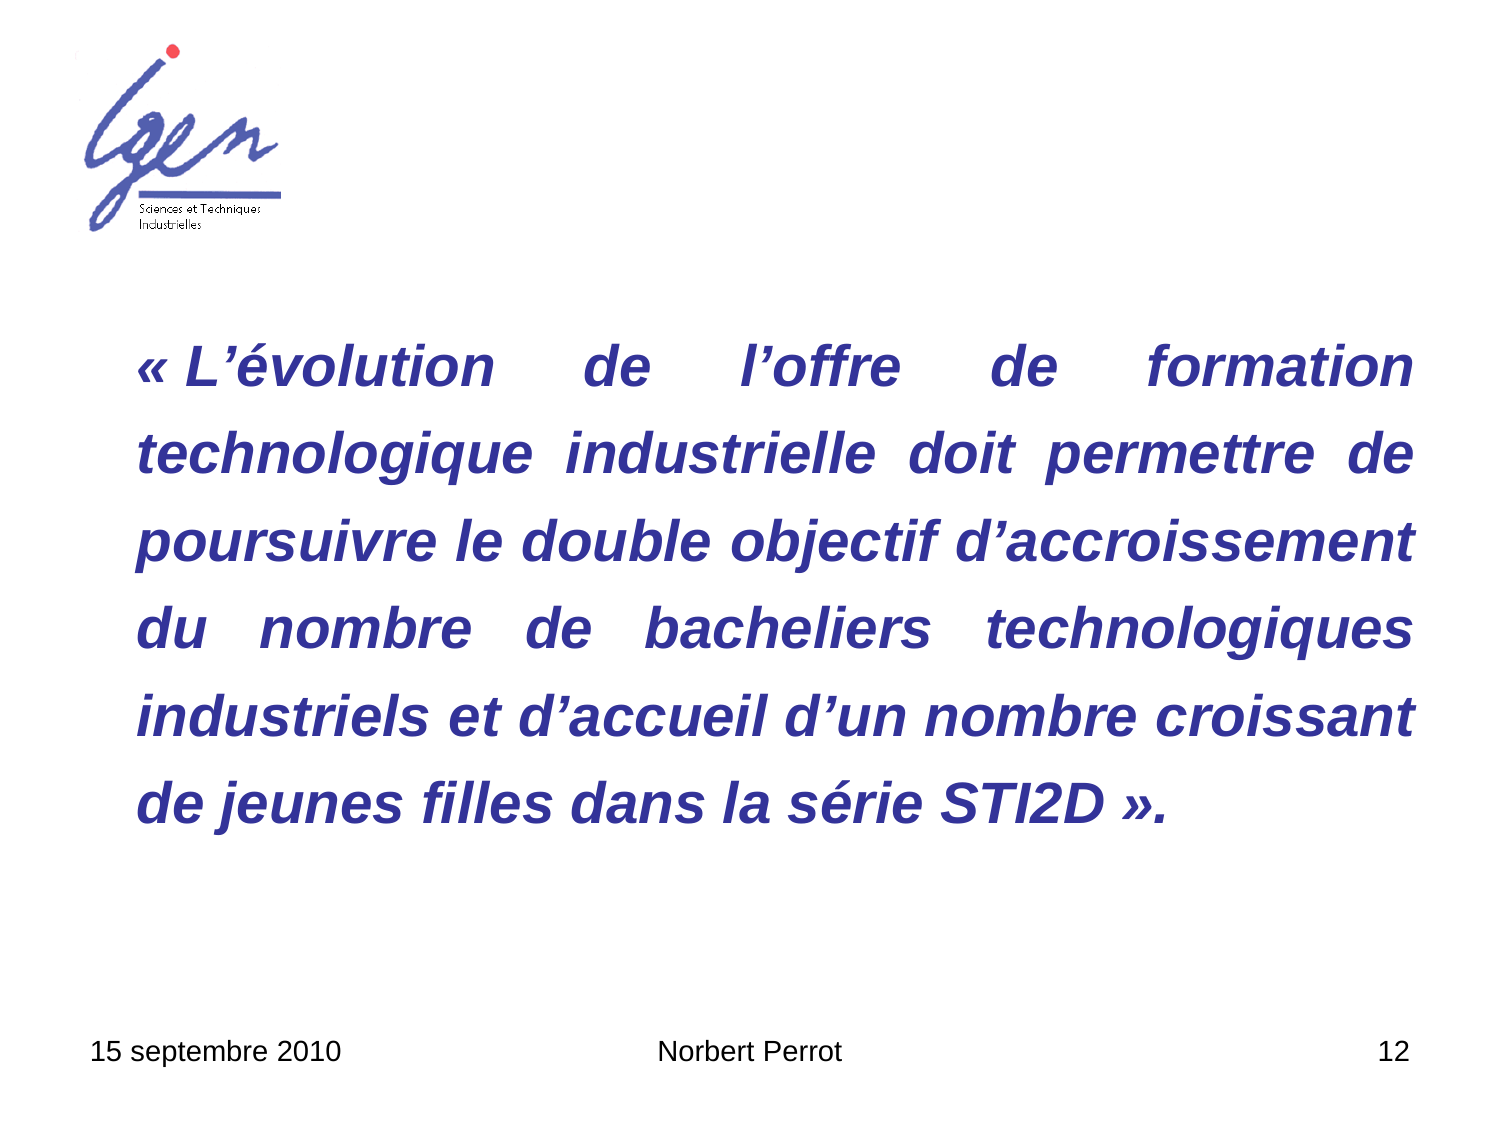

« L’évolution de l’offre de formation technologique industrielle doit permettre de poursuivre le double objectif d’accroissement du nombre de bacheliers technologiques industriels et d’accueil d’un nombre croissant de jeunes filles dans la série STI2D ».
15 septembre 2010
Norbert Perrot